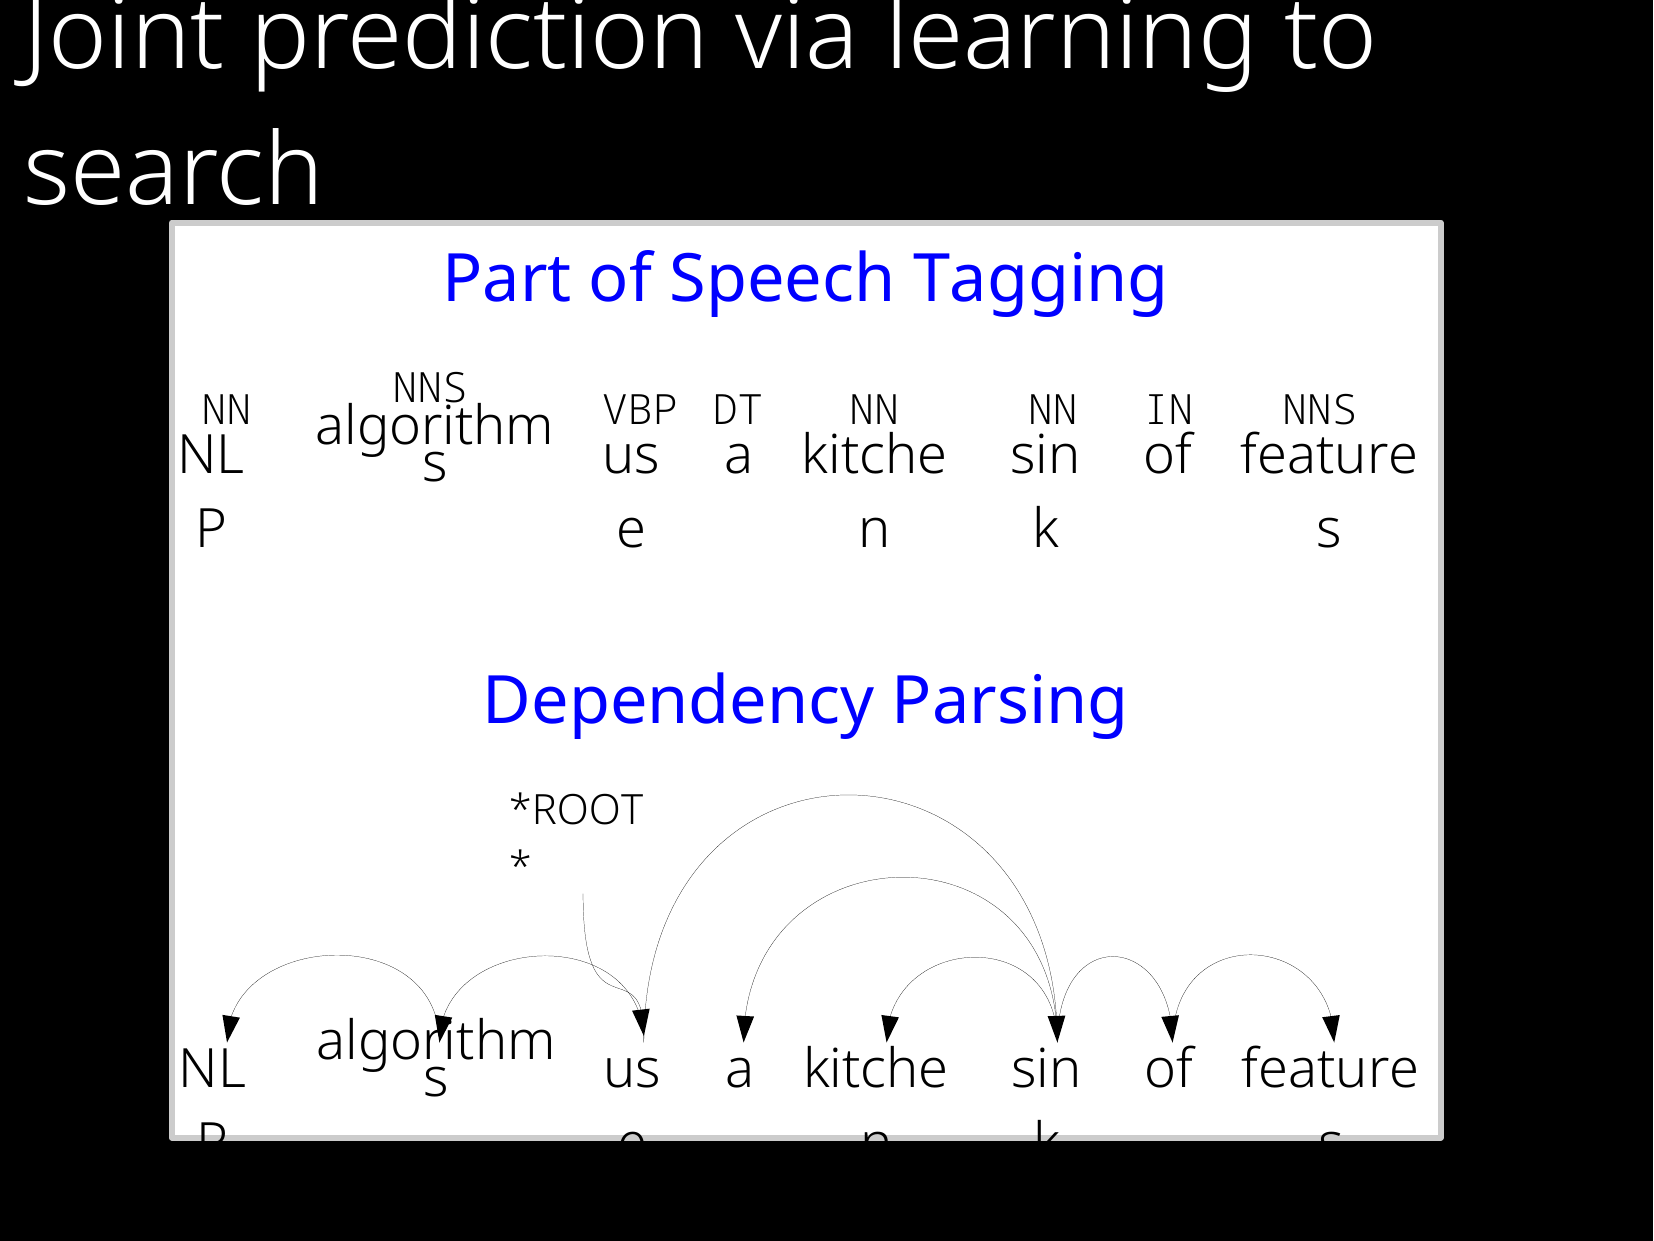

# Joint prediction via learning to search
Part of Speech Tagging
Dependency Parsing
NN
NNS
VBP
DT
NN
NN
IN
NNS
NLP
algorithms
use
a
kitchen
sink
of
features
*ROOT*
NLP
algorithms
use
a
kitchen
sink
of
features